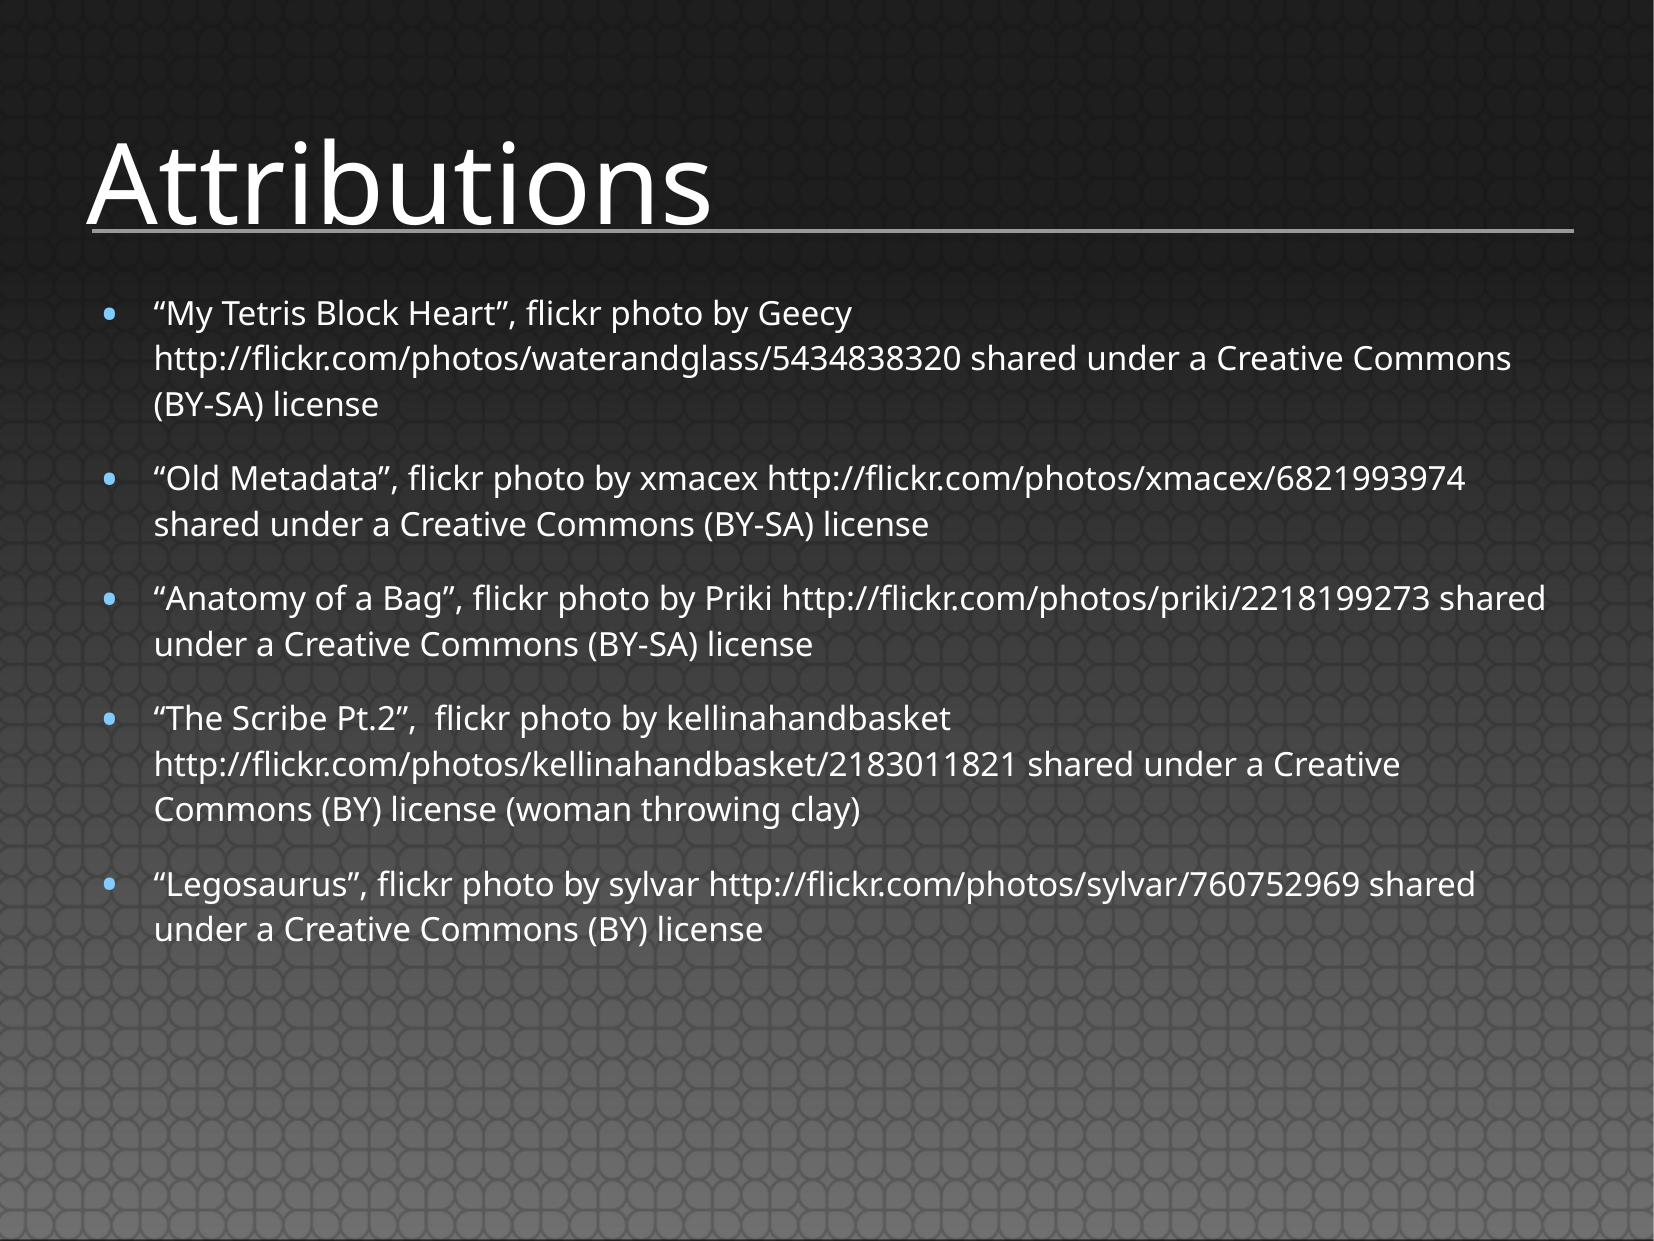

# Attributions
“My Tetris Block Heart”, flickr photo by Geecy http://flickr.com/photos/waterandglass/5434838320 shared under a Creative Commons (BY-SA) license
“Old Metadata”, flickr photo by xmacex http://flickr.com/photos/xmacex/6821993974 shared under a Creative Commons (BY-SA) license
“Anatomy of a Bag”, flickr photo by Priki http://flickr.com/photos/priki/2218199273 shared under a Creative Commons (BY-SA) license
“The Scribe Pt.2”, flickr photo by kellinahandbasket http://flickr.com/photos/kellinahandbasket/2183011821 shared under a Creative Commons (BY) license (woman throwing clay)
“Legosaurus”, flickr photo by sylvar http://flickr.com/photos/sylvar/760752969 shared under a Creative Commons (BY) license